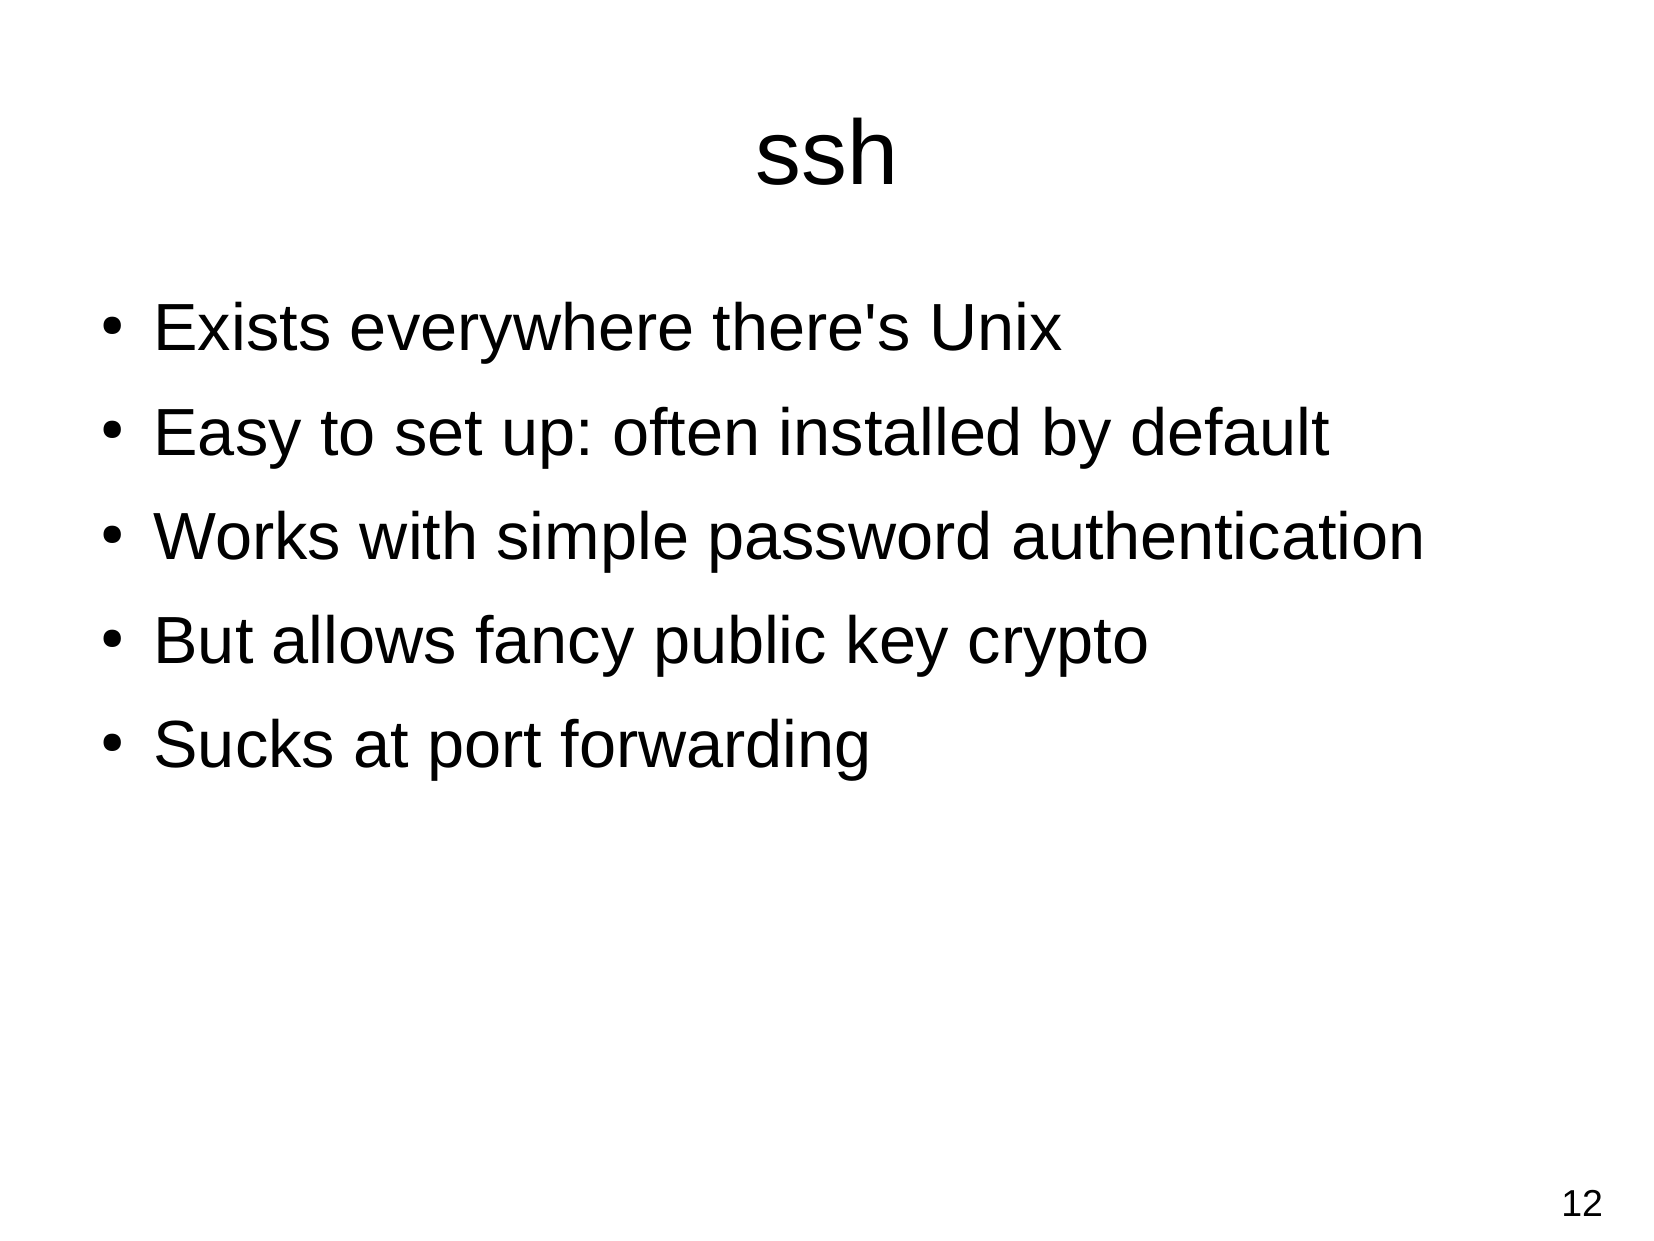

# ssh
Exists everywhere there's Unix
Easy to set up: often installed by default
Works with simple password authentication
But allows fancy public key crypto
Sucks at port forwarding
12